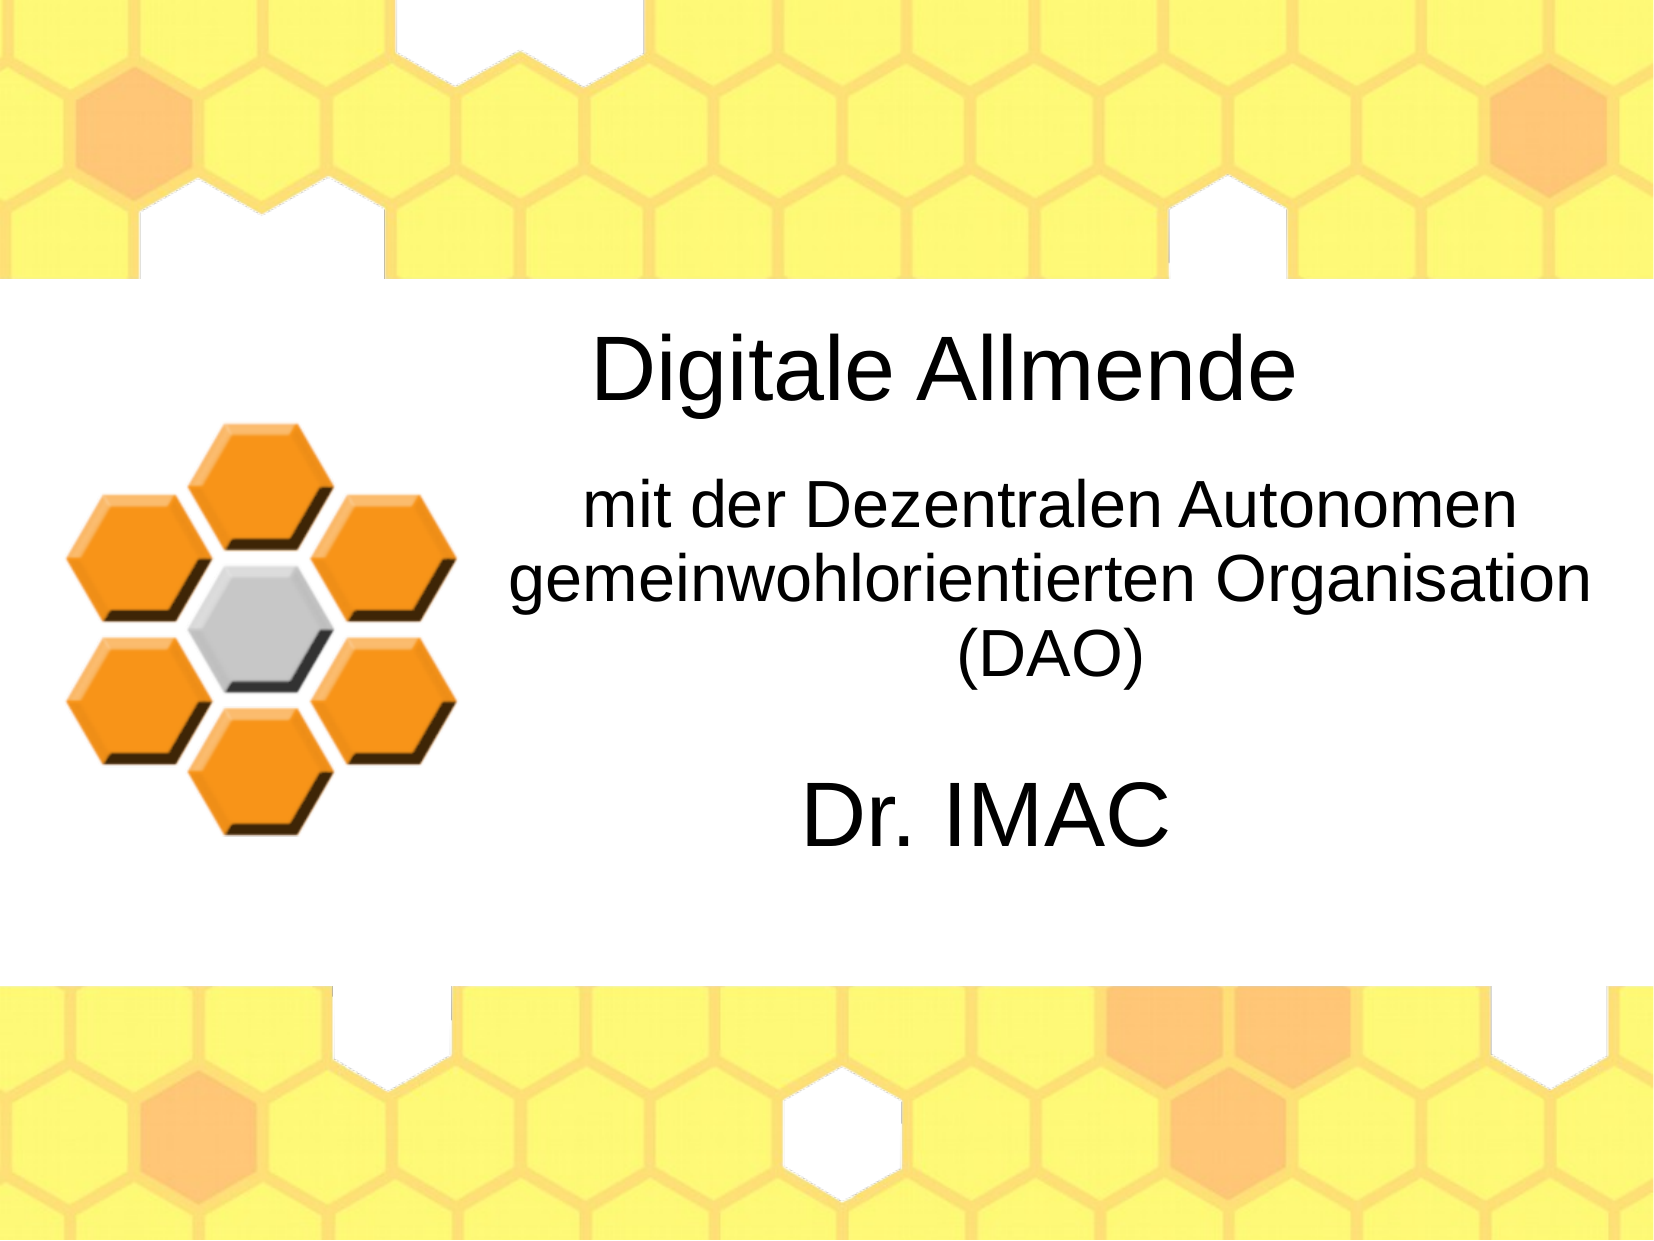

Digitale Allmende
mit der Dezentralen Autonomen gemeinwohlorientierten Organisation (DAO)
# Dr. IMAC